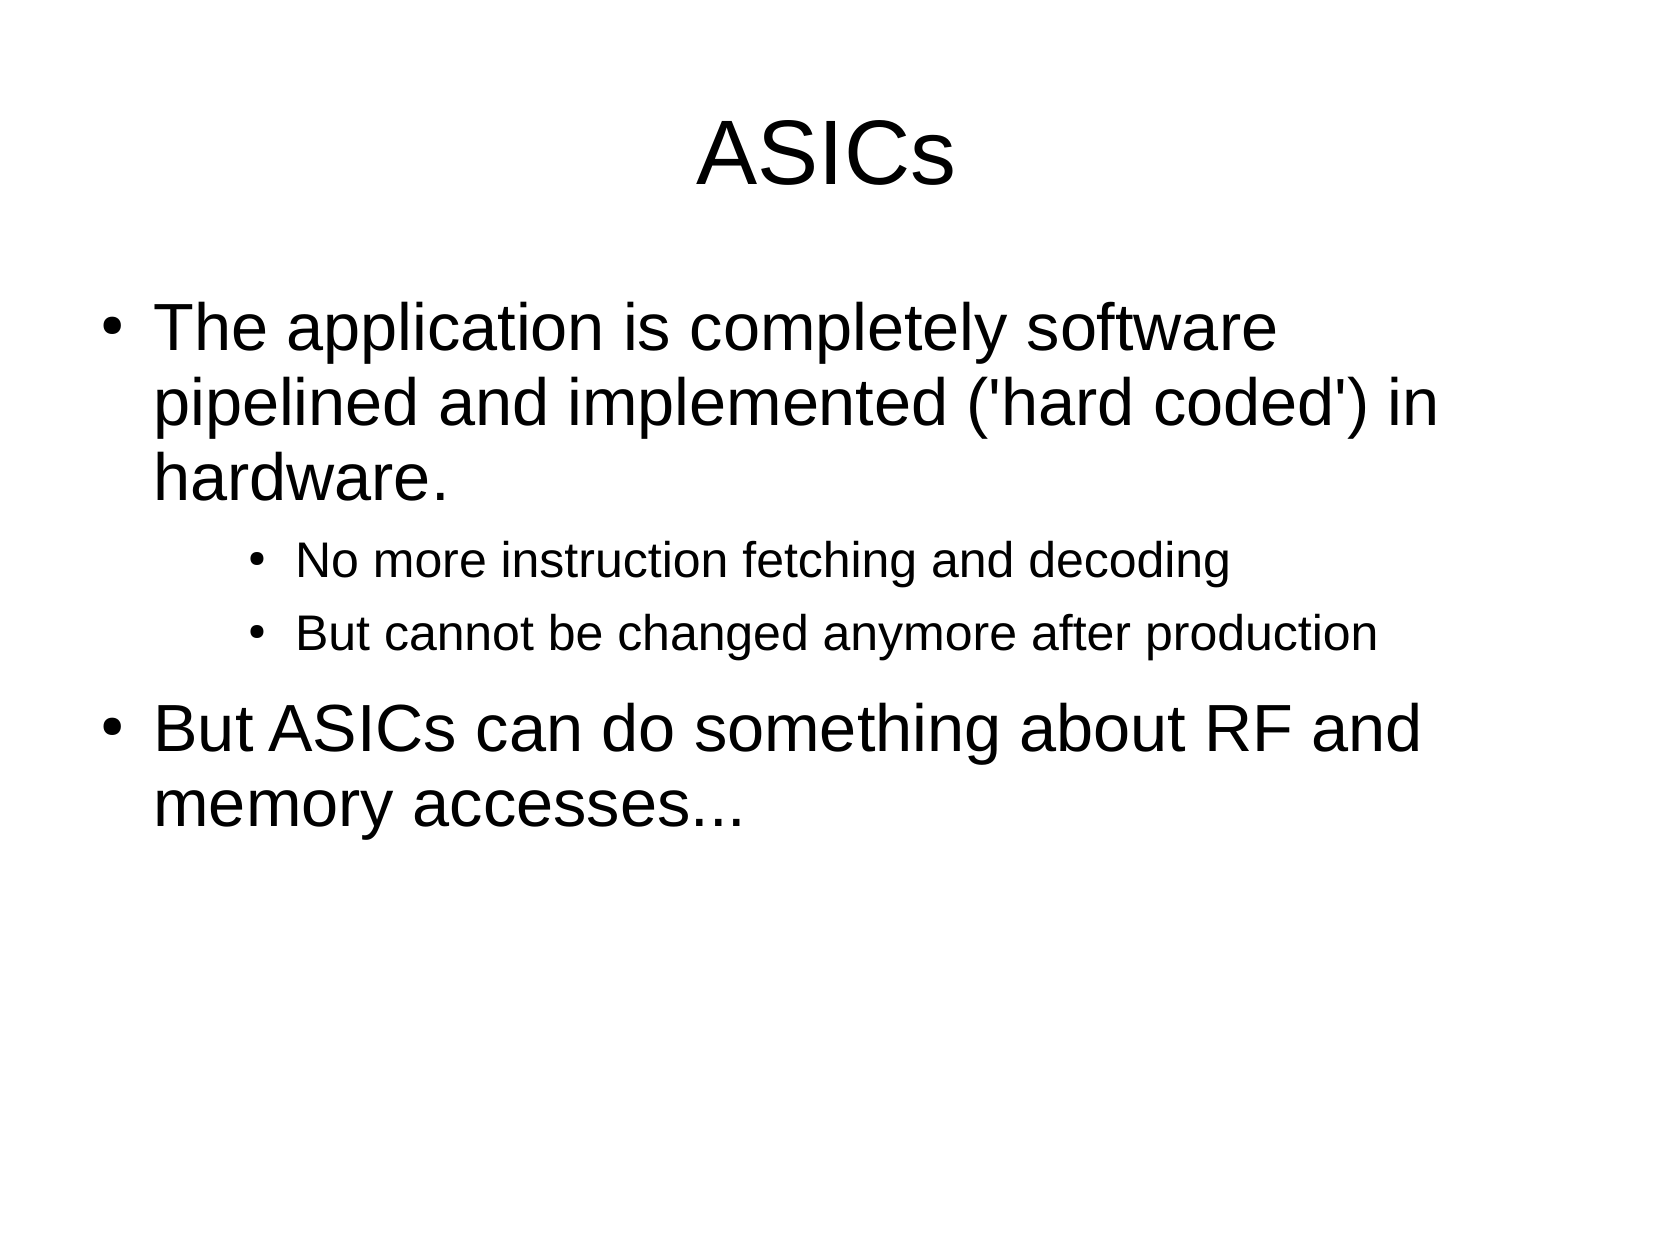

# ASICs
The application is completely software pipelined and implemented ('hard coded') in hardware.
No more instruction fetching and decoding
But cannot be changed anymore after production
But ASICs can do something about RF and memory accesses...